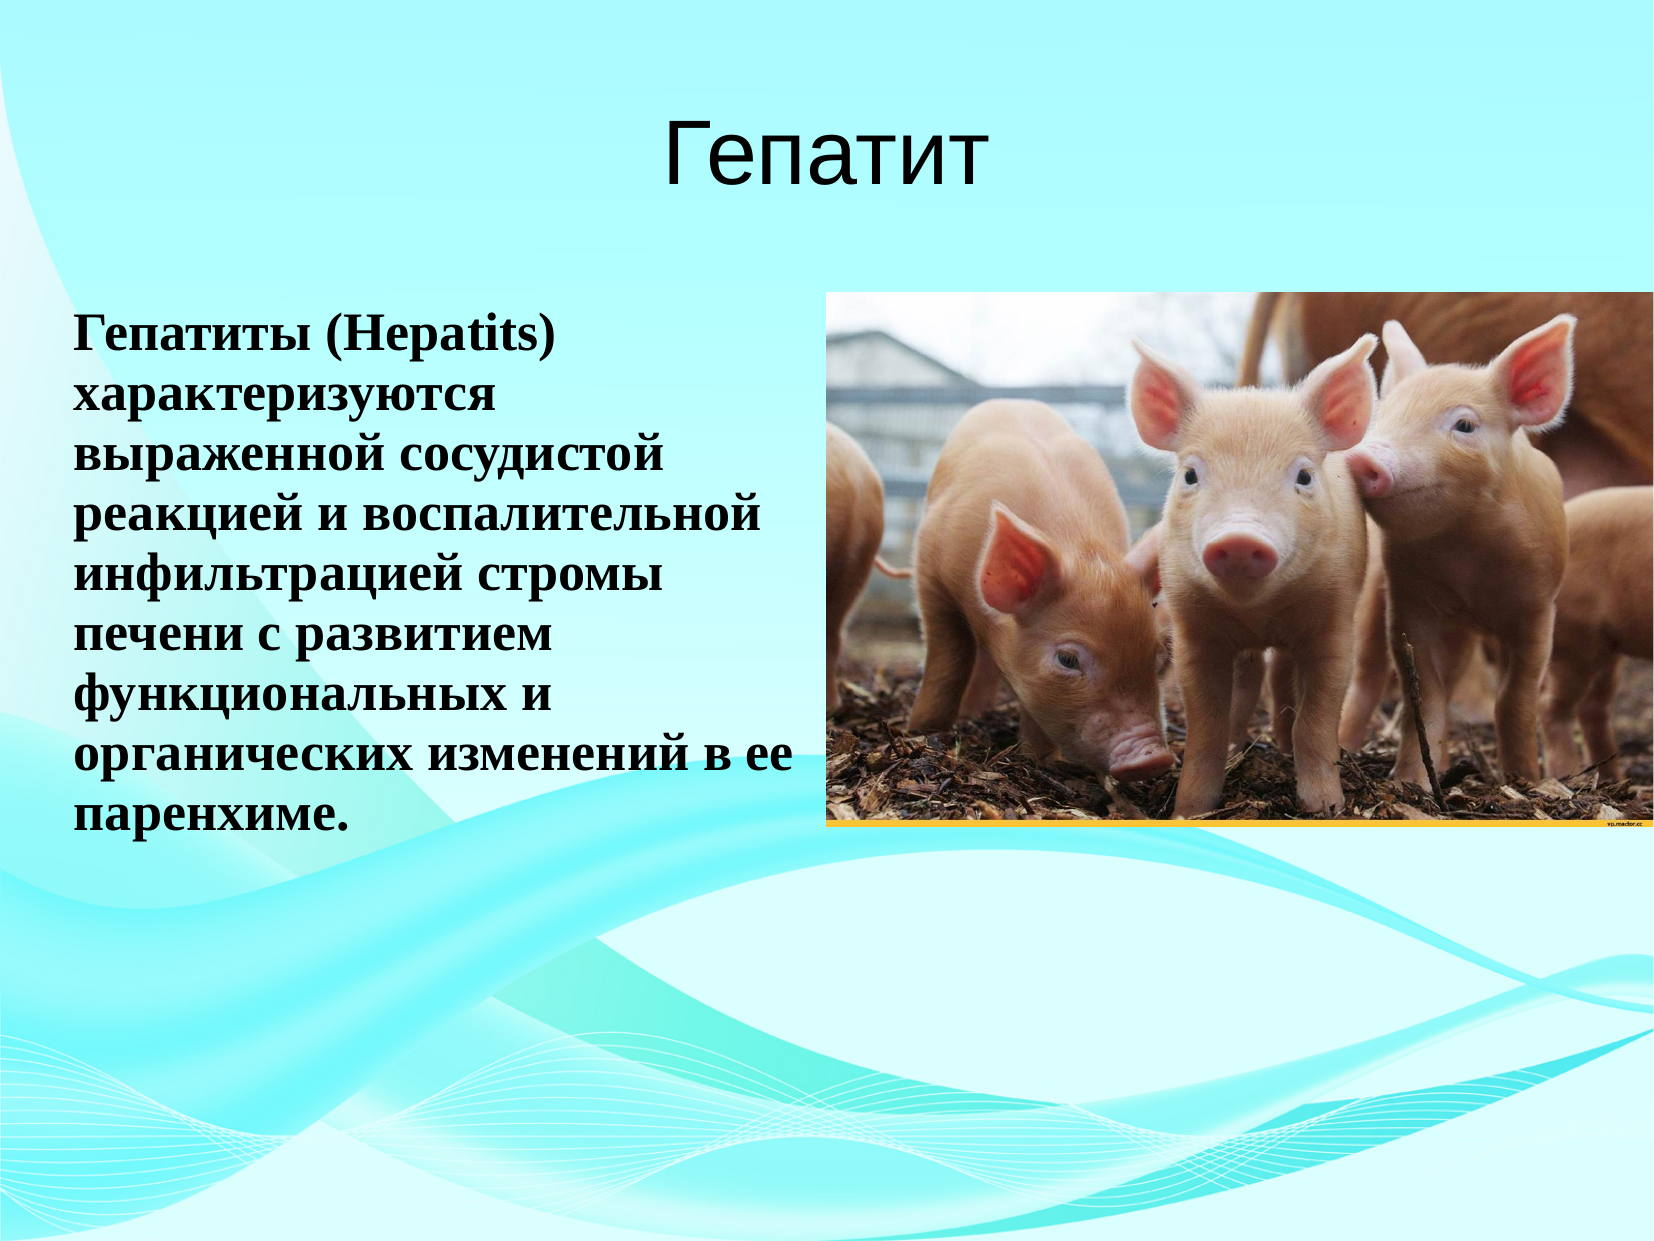

# Гепатит
Гепатиты (Hepatits) характеризуются выраженной сосудистой реакцией и воспалительной инфильтрацией стромы печени с развитием функциональных и органических изменений в ее паренхиме.